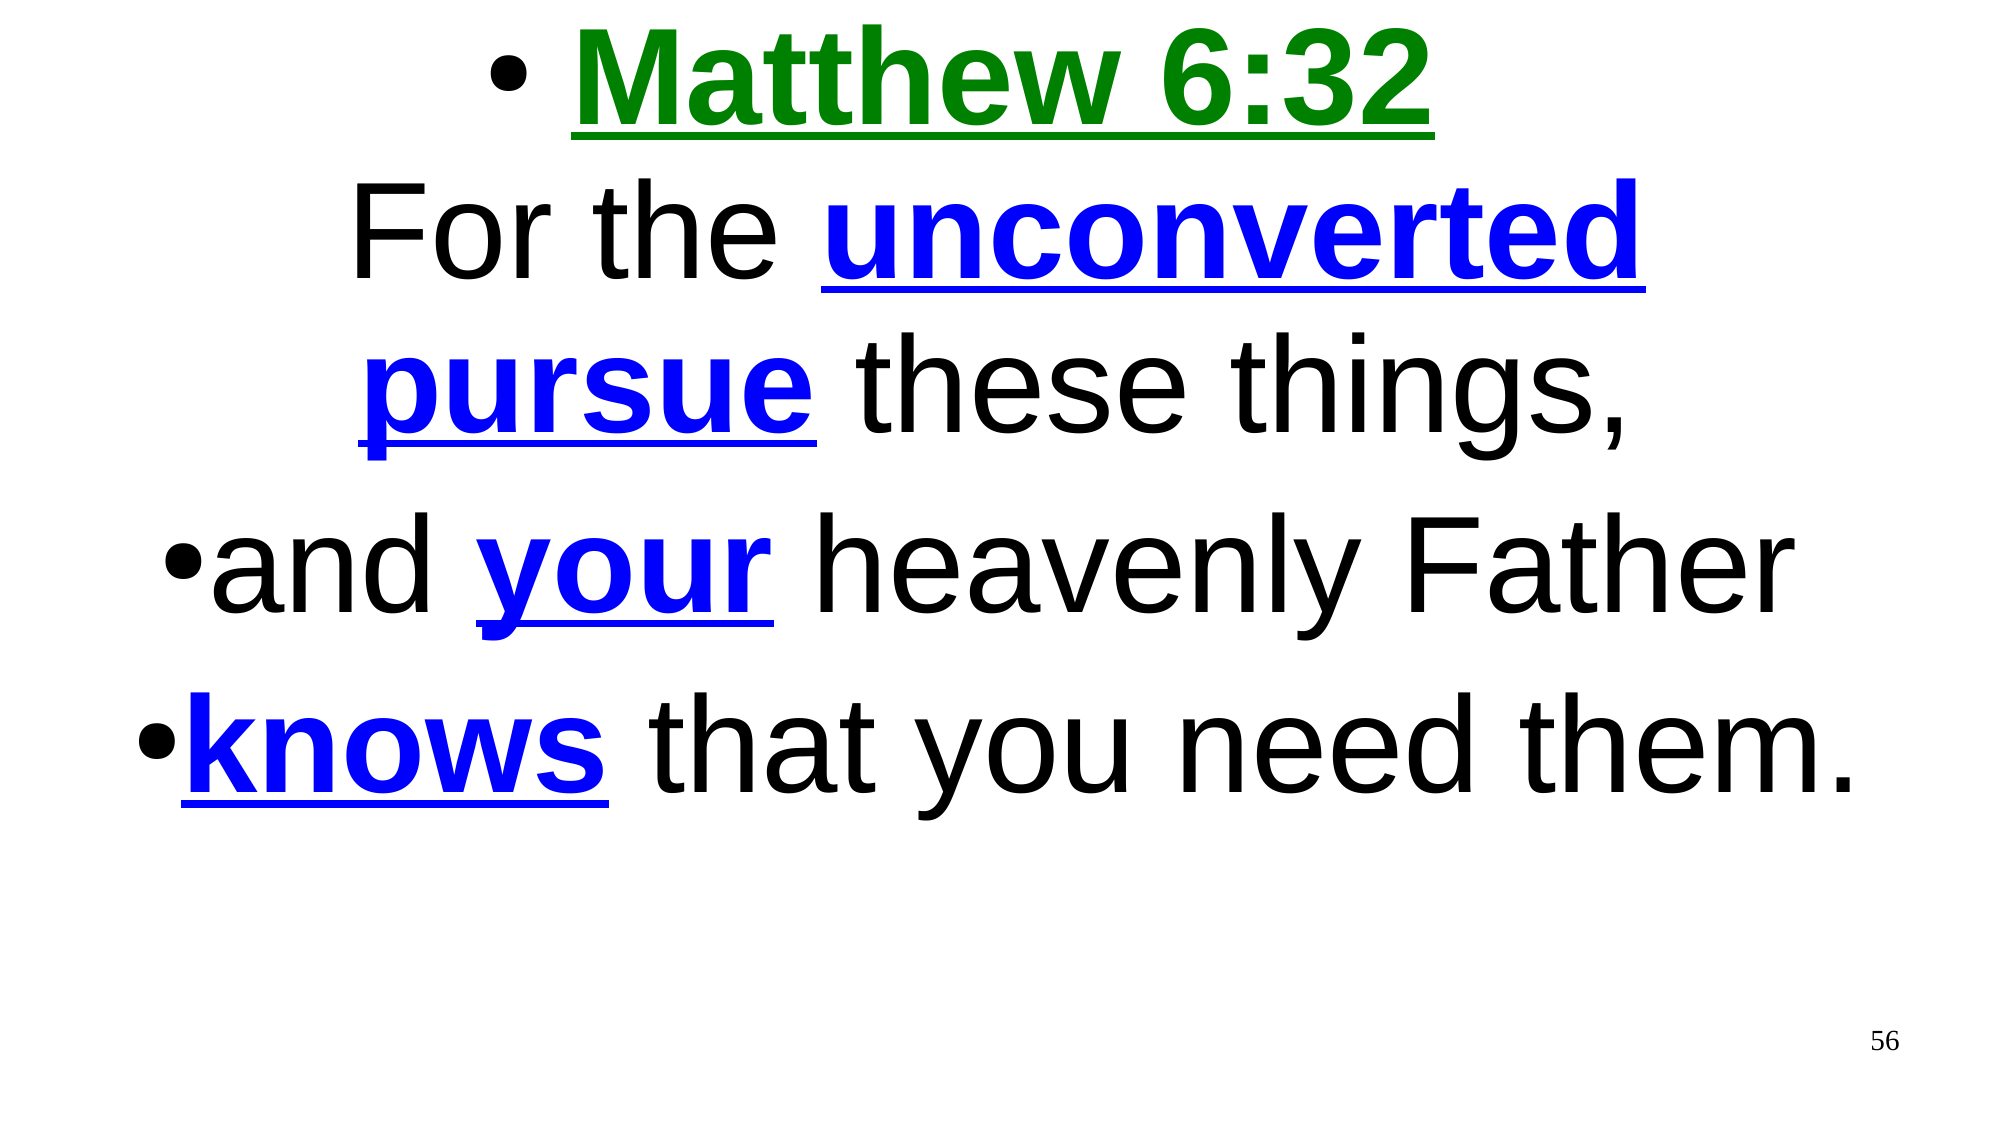

# Matthew 6:32  For the unconverted pursue these things,
and your heavenly Father
knows that you need them.
56